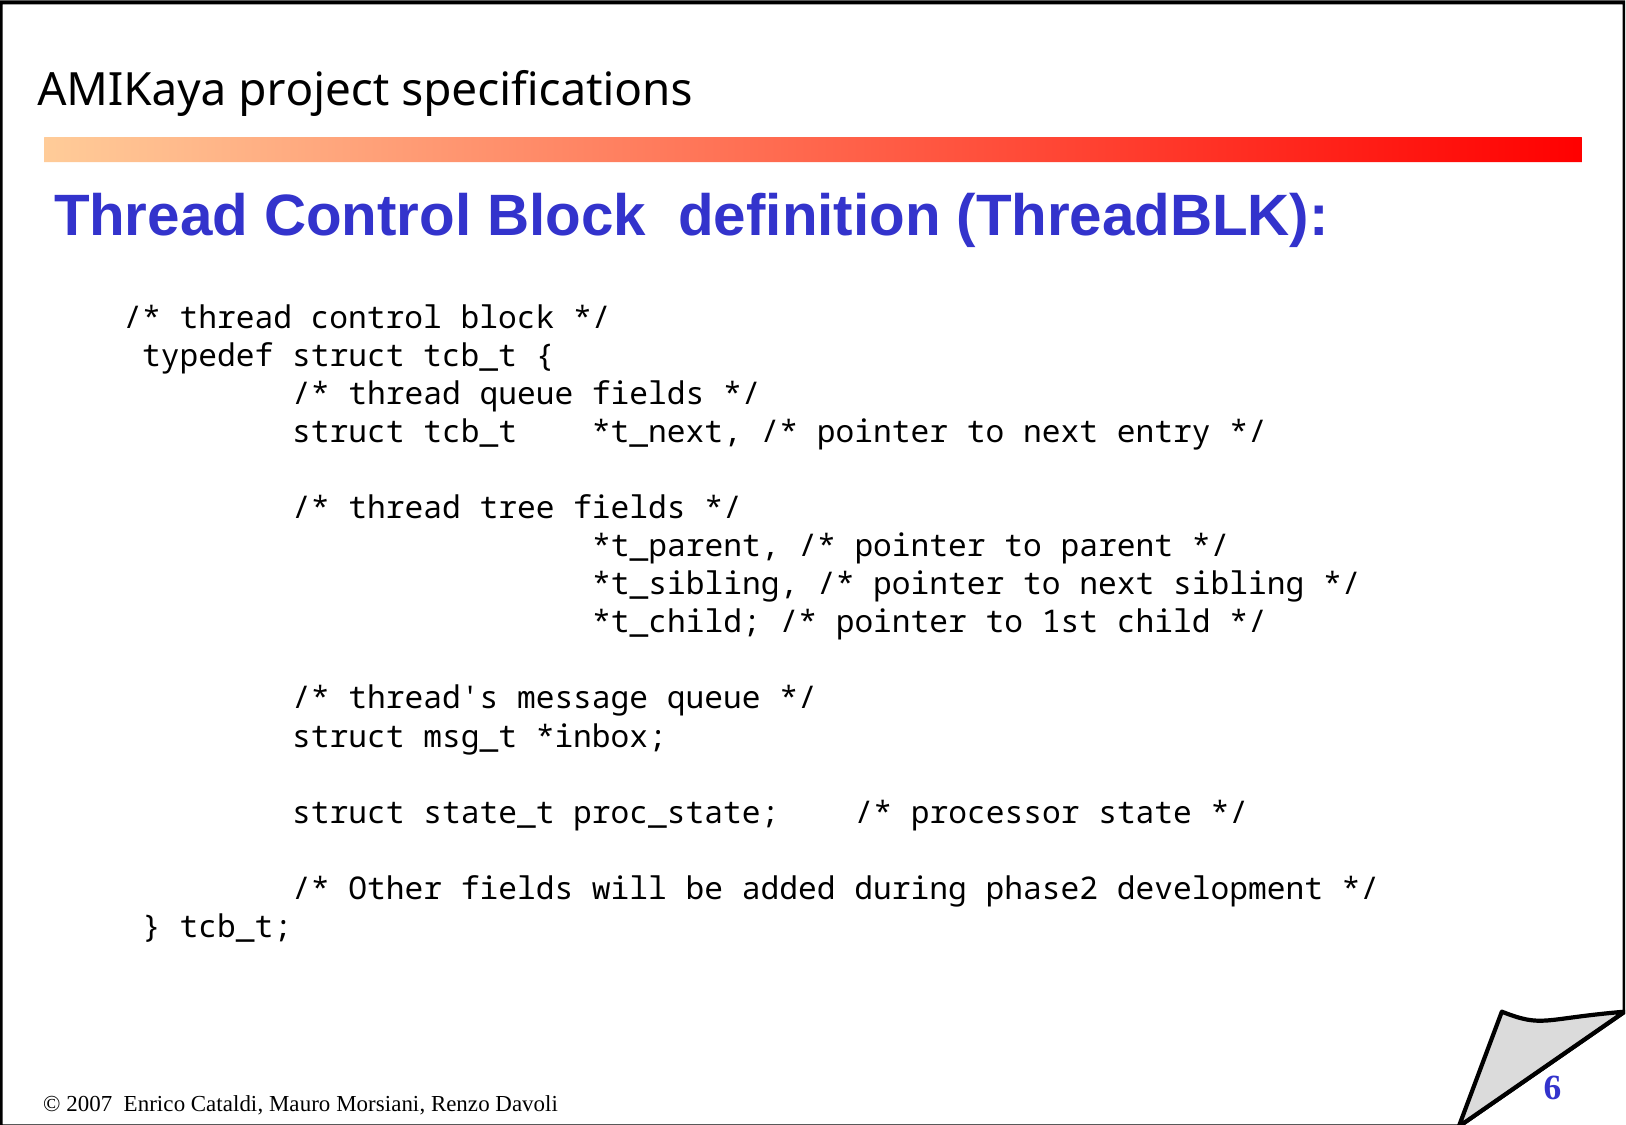

# AMIKaya project specifications
Thread Control Block definition (ThreadBLK):
 /* thread control block */
 typedef struct tcb_t {
 /* thread queue fields */
 struct tcb_t *t_next, /* pointer to next entry */
 /* thread tree fields */
 *t_parent, /* pointer to parent */
 *t_sibling, /* pointer to next sibling */
 *t_child; /* pointer to 1st child */
 /* thread's message queue */
 struct msg_t *inbox;
 struct state_t proc_state; 	/* processor state */
	 /* Other fields will be added during phase2 development */
 } tcb_t;